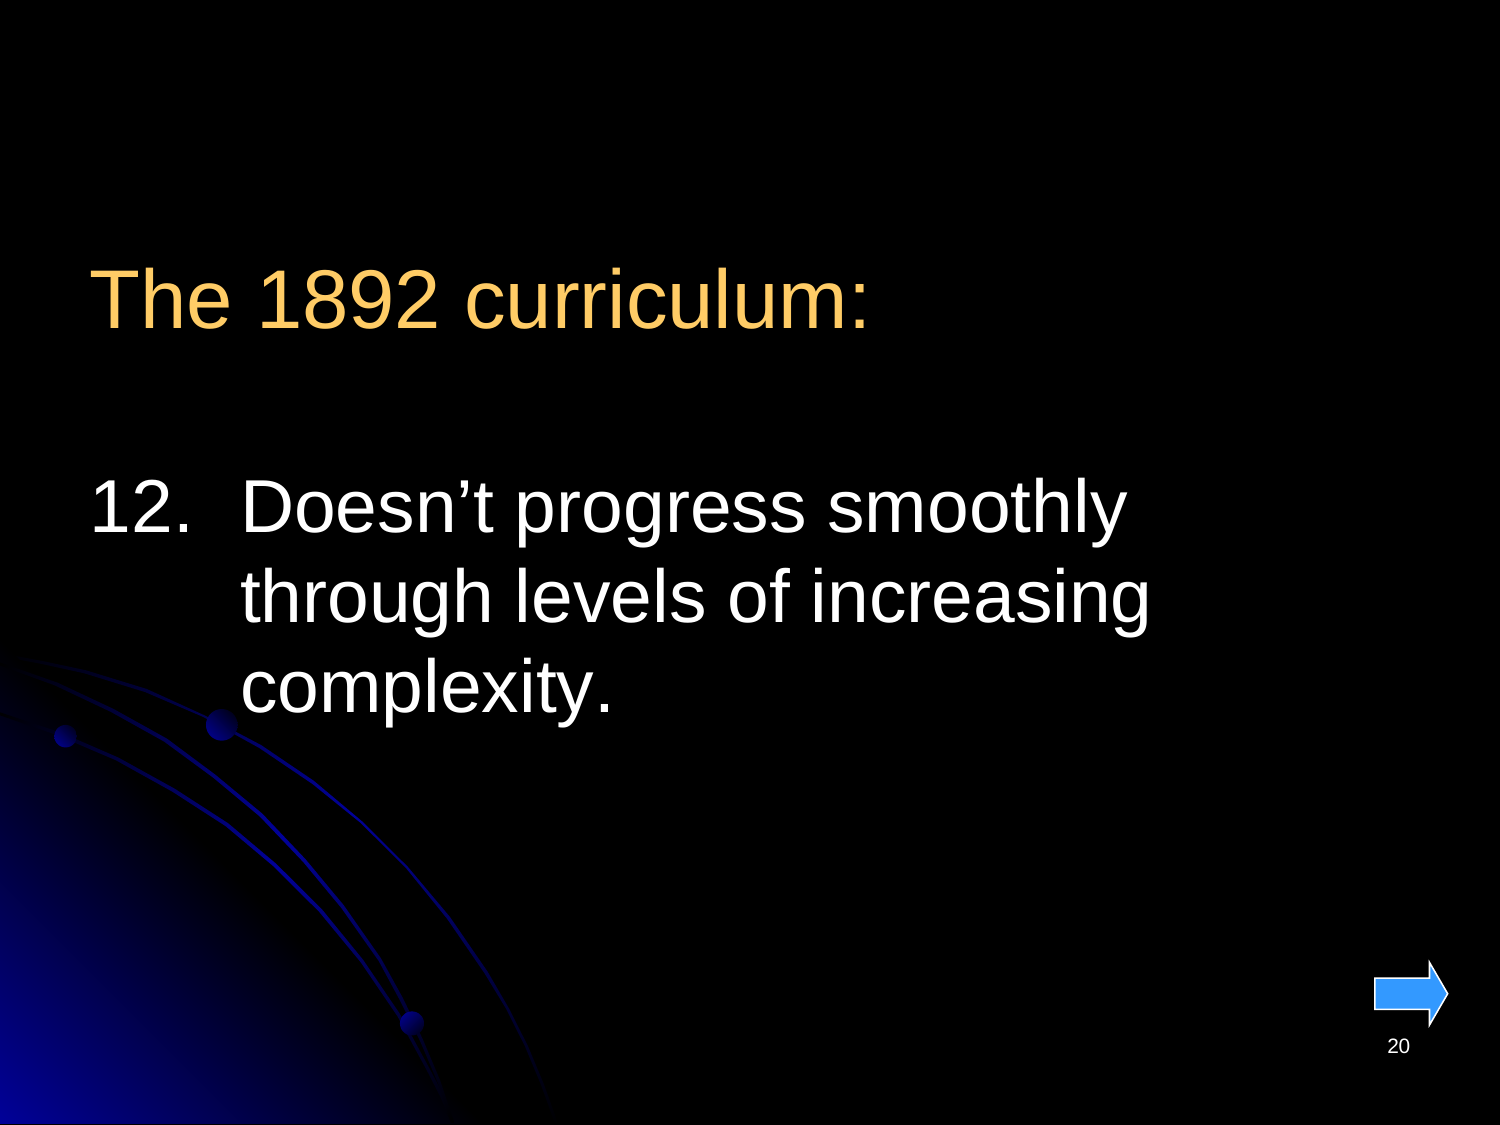

The 1892 curriculum:
12.	Doesn’t progress smoothly through levels of increasing complexity.
20